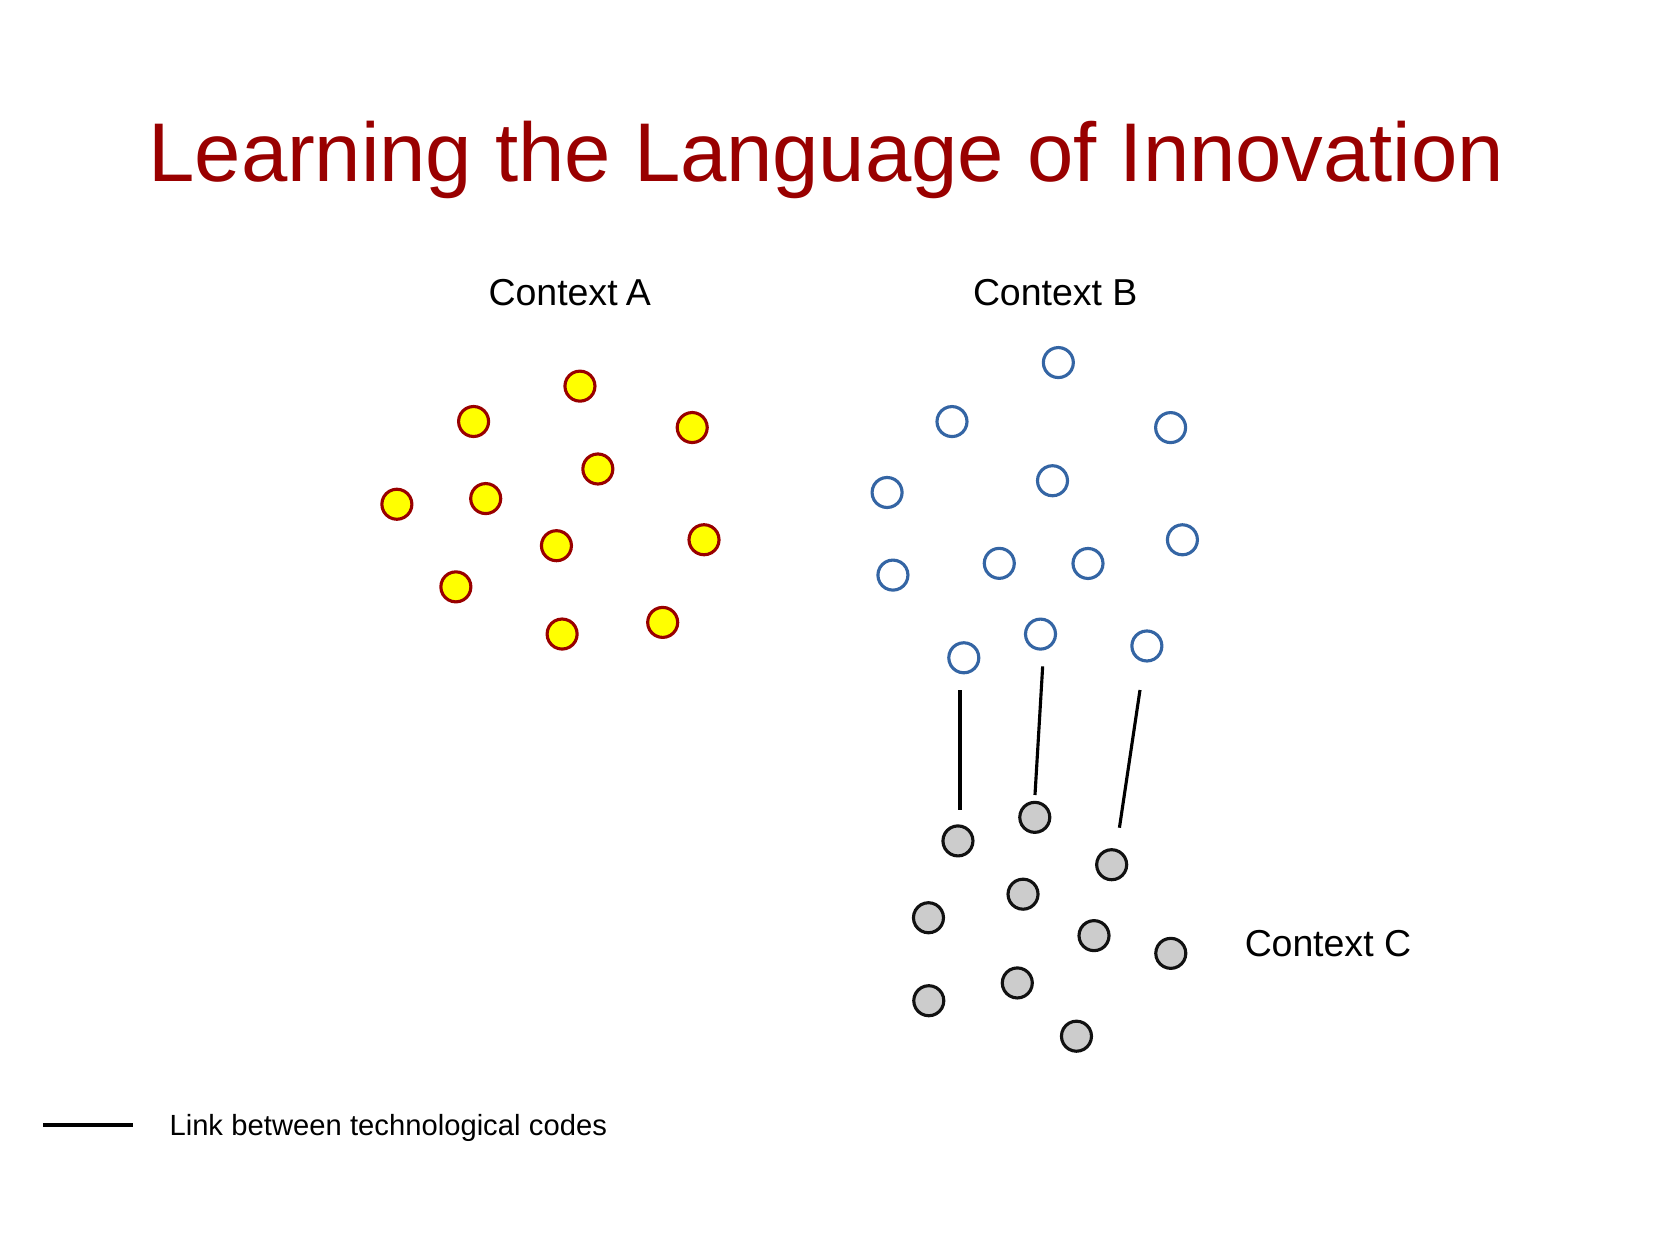

# Learning the Language of Innovation
Context A
Context B
Context C
Link between technological codes